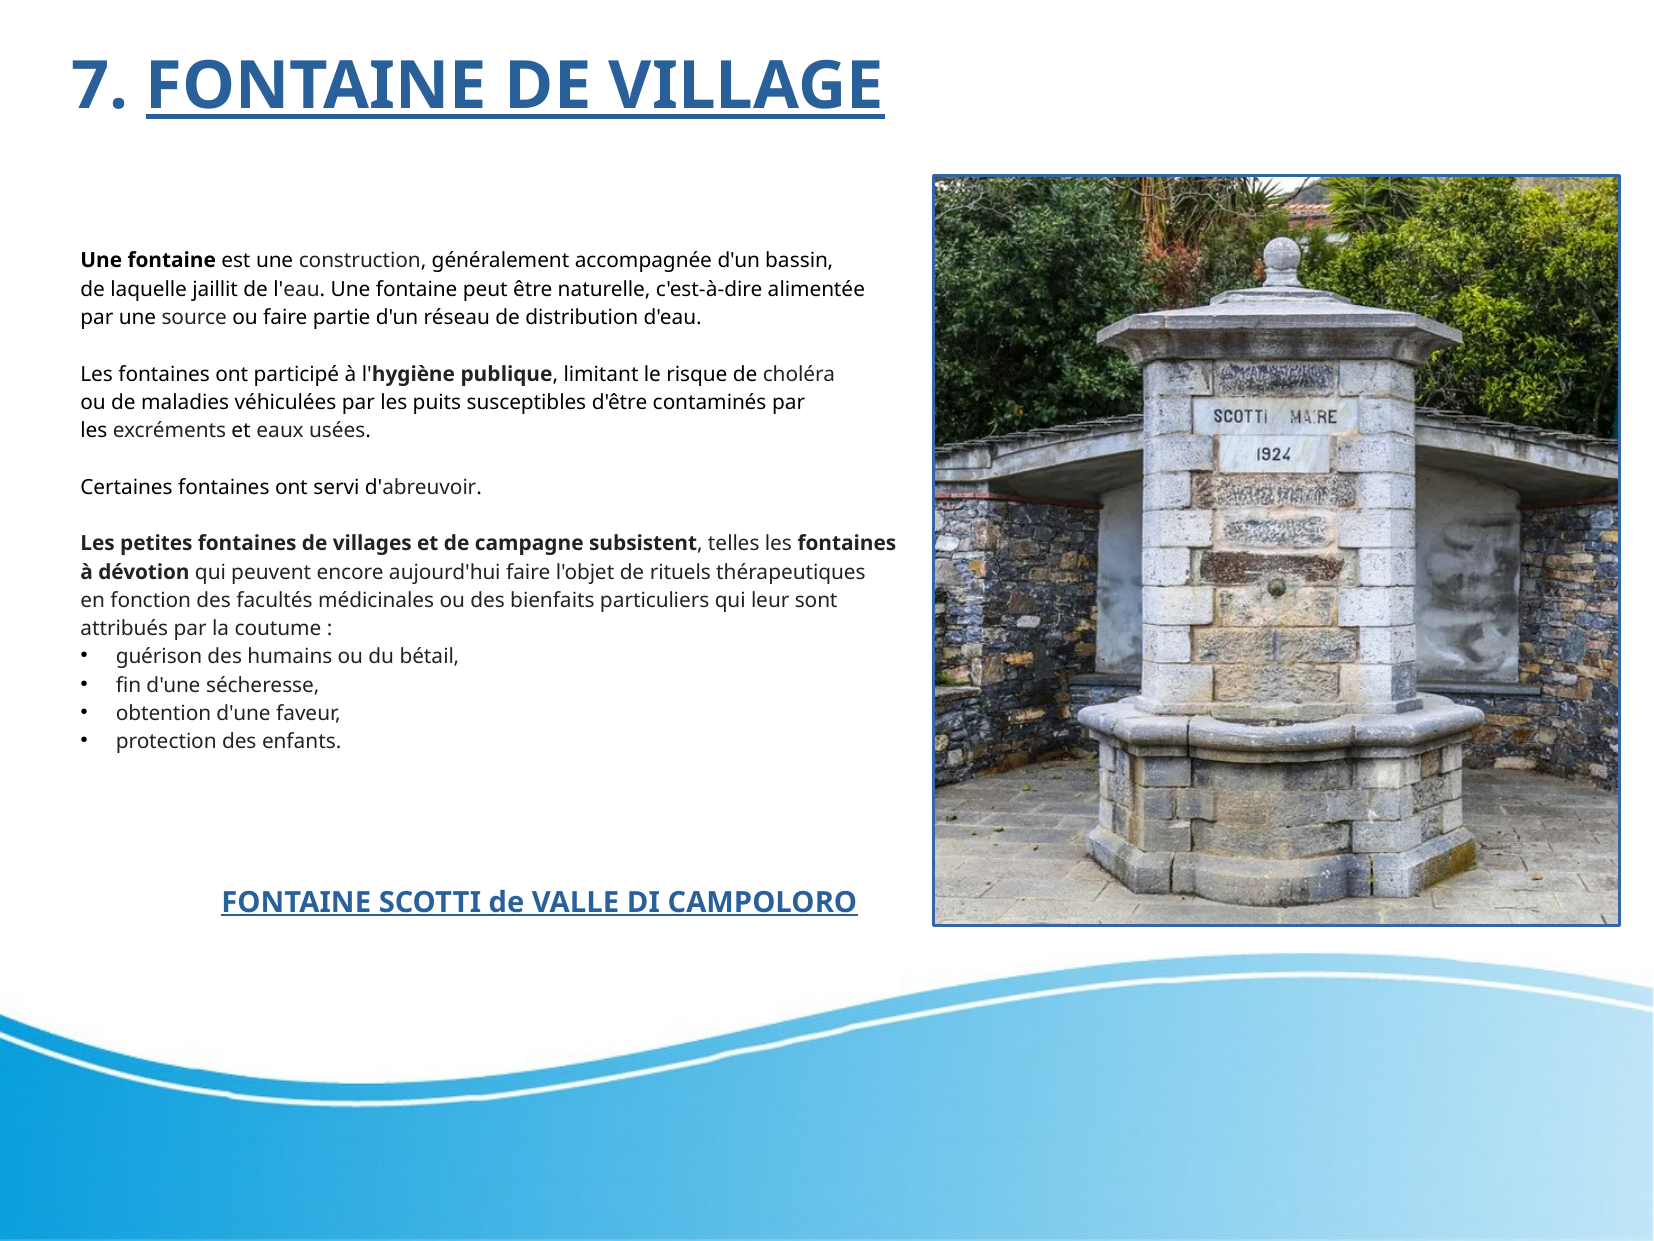

# 7. FONTAINE DE VILLAGE
Une fontaine est une construction, généralement accompagnée d'un bassin,
de laquelle jaillit de l'eau. Une fontaine peut être naturelle, c'est-à-dire alimentée
par une source ou faire partie d'un réseau de distribution d'eau.
Les fontaines ont participé à l'hygiène publique, limitant le risque de choléra
ou de maladies véhiculées par les puits susceptibles d'être contaminés par
les excréments et eaux usées.
Certaines fontaines ont servi d'abreuvoir.
Les petites fontaines de villages et de campagne subsistent, telles les fontaines
à dévotion qui peuvent encore aujourd'hui faire l'objet de rituels thérapeutiques
en fonction des facultés médicinales ou des bienfaits particuliers qui leur sont
attribués par la coutume :
guérison des humains ou du bétail,
fin d'une sécheresse,
obtention d'une faveur,
protection des enfants.
FONTAINE SCOTTI de VALLE DI CAMPOLORO